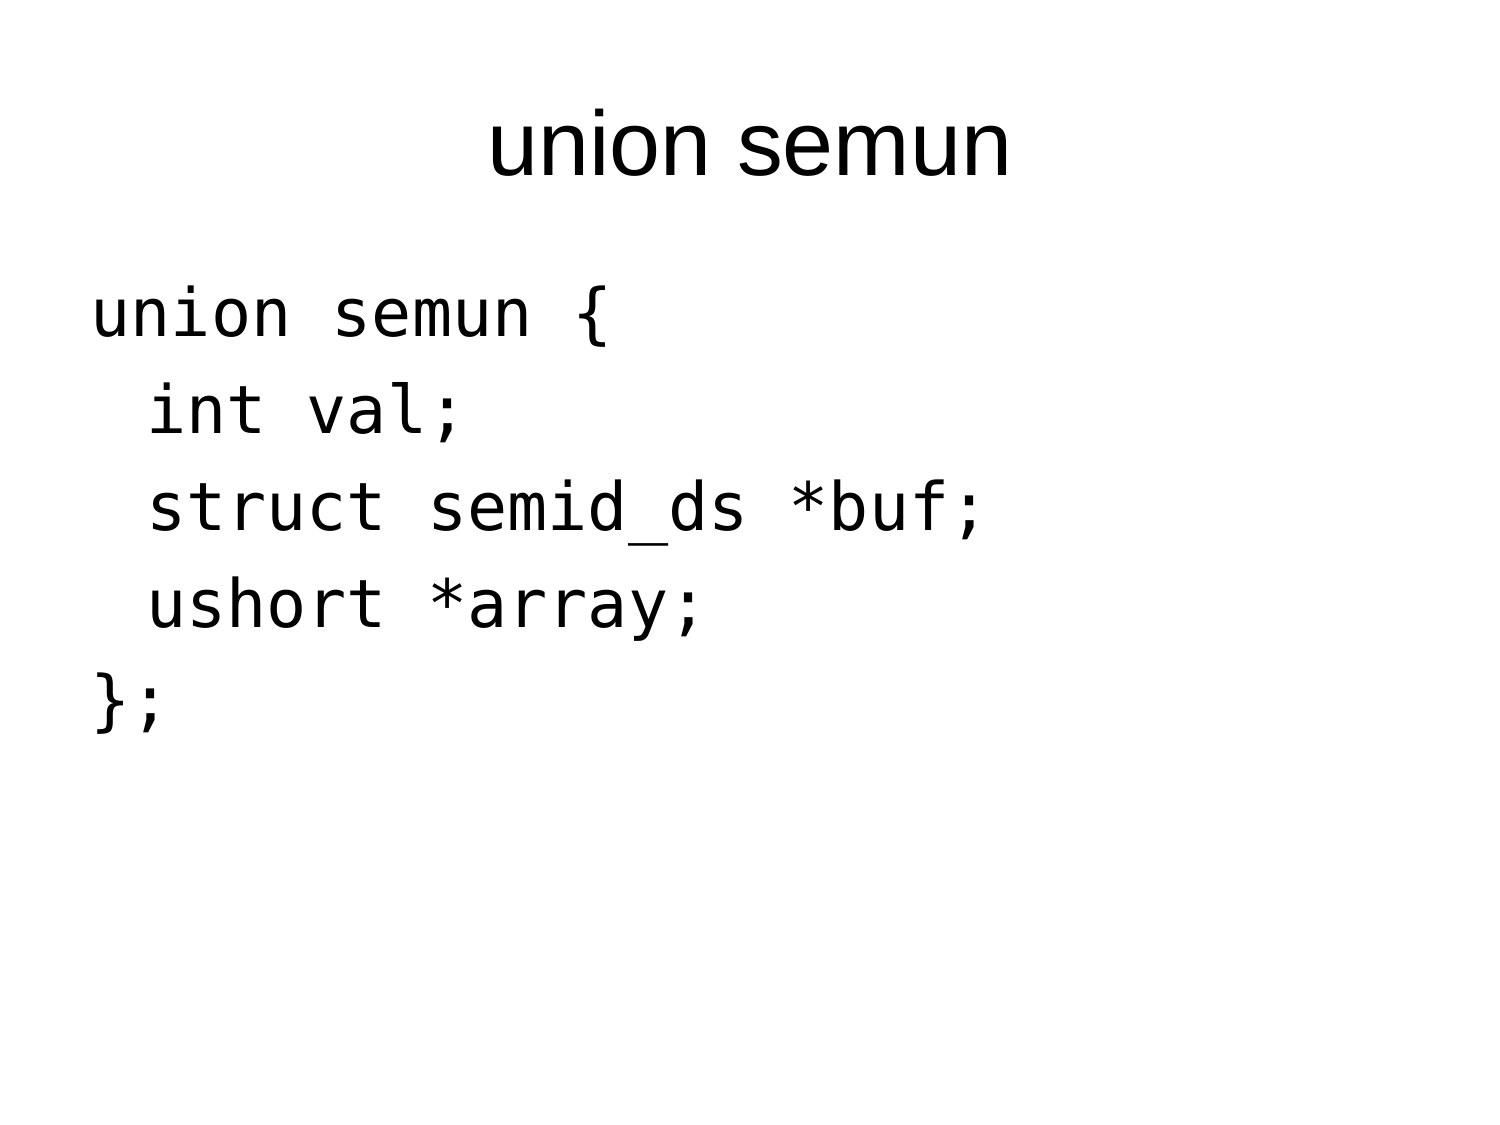

# union semun
union semun {
	int val;
	struct semid_ds *buf;
	ushort *array;
};